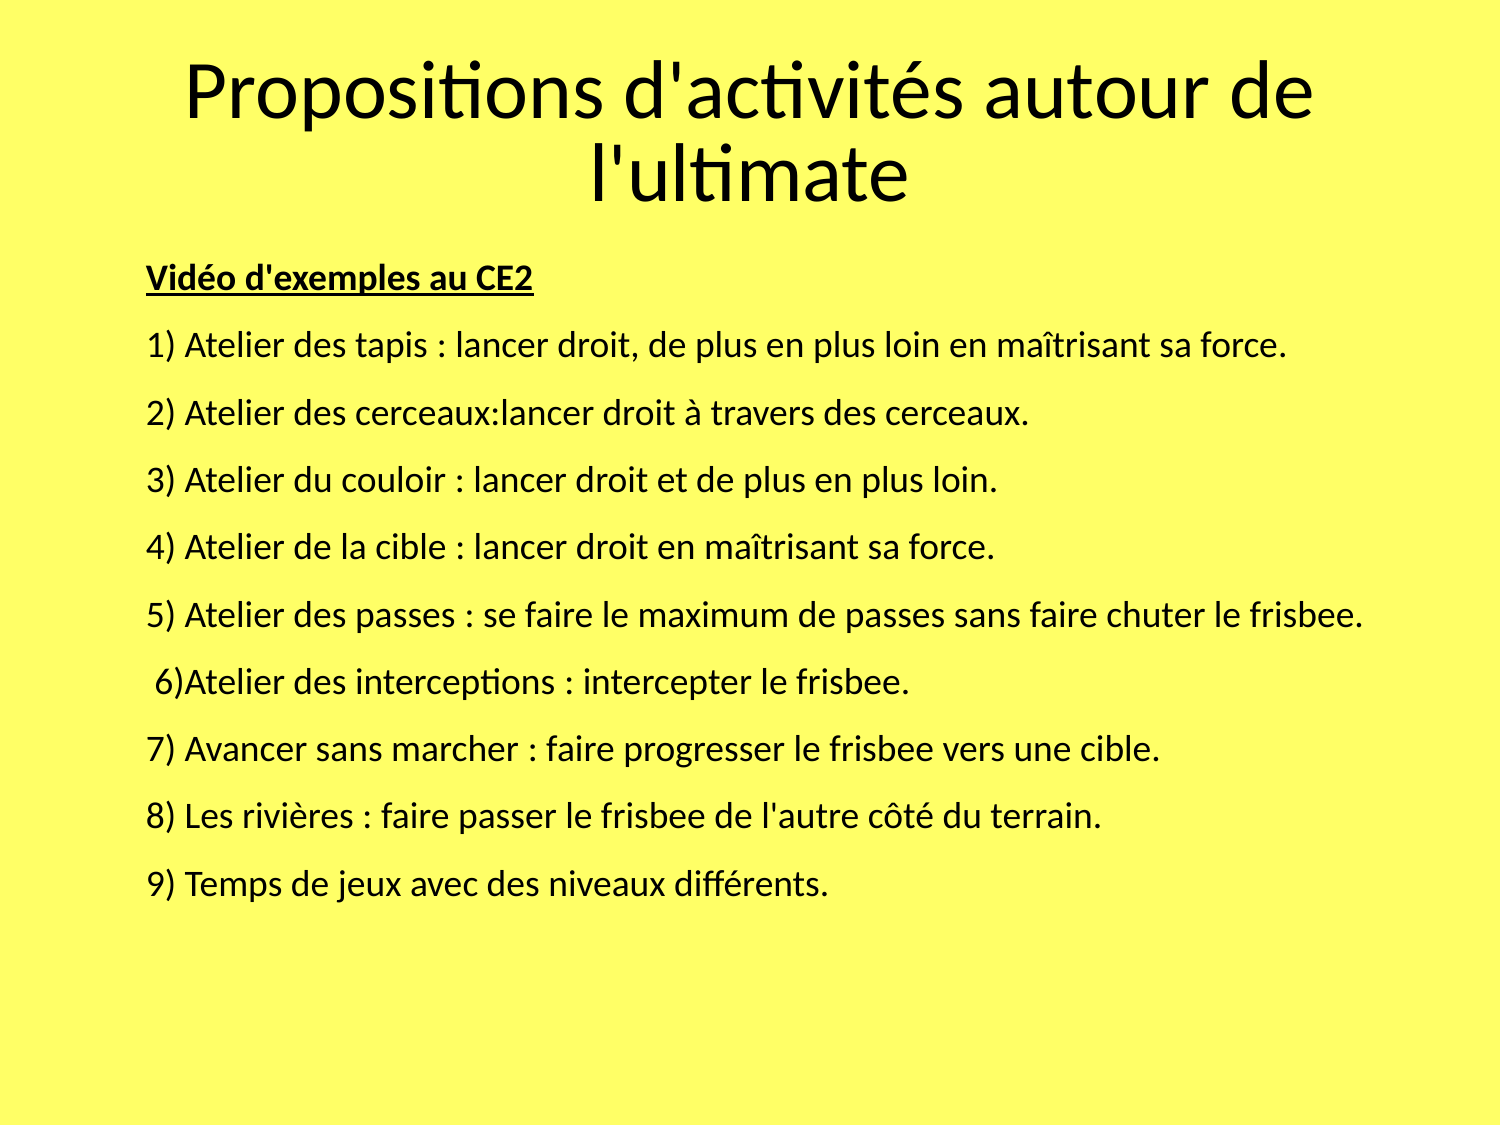

# Propositions d'activités autour de l'ultimate
Vidéo d'exemples au CE2
1) Atelier des tapis : lancer droit, de plus en plus loin en maîtrisant sa force.
2) Atelier des cerceaux:lancer droit à travers des cerceaux.
3) Atelier du couloir : lancer droit et de plus en plus loin.
4) Atelier de la cible : lancer droit en maîtrisant sa force.
5) Atelier des passes : se faire le maximum de passes sans faire chuter le frisbee.
 6)Atelier des interceptions : intercepter le frisbee.
7) Avancer sans marcher : faire progresser le frisbee vers une cible.
8) Les rivières : faire passer le frisbee de l'autre côté du terrain.
9) Temps de jeux avec des niveaux différents.